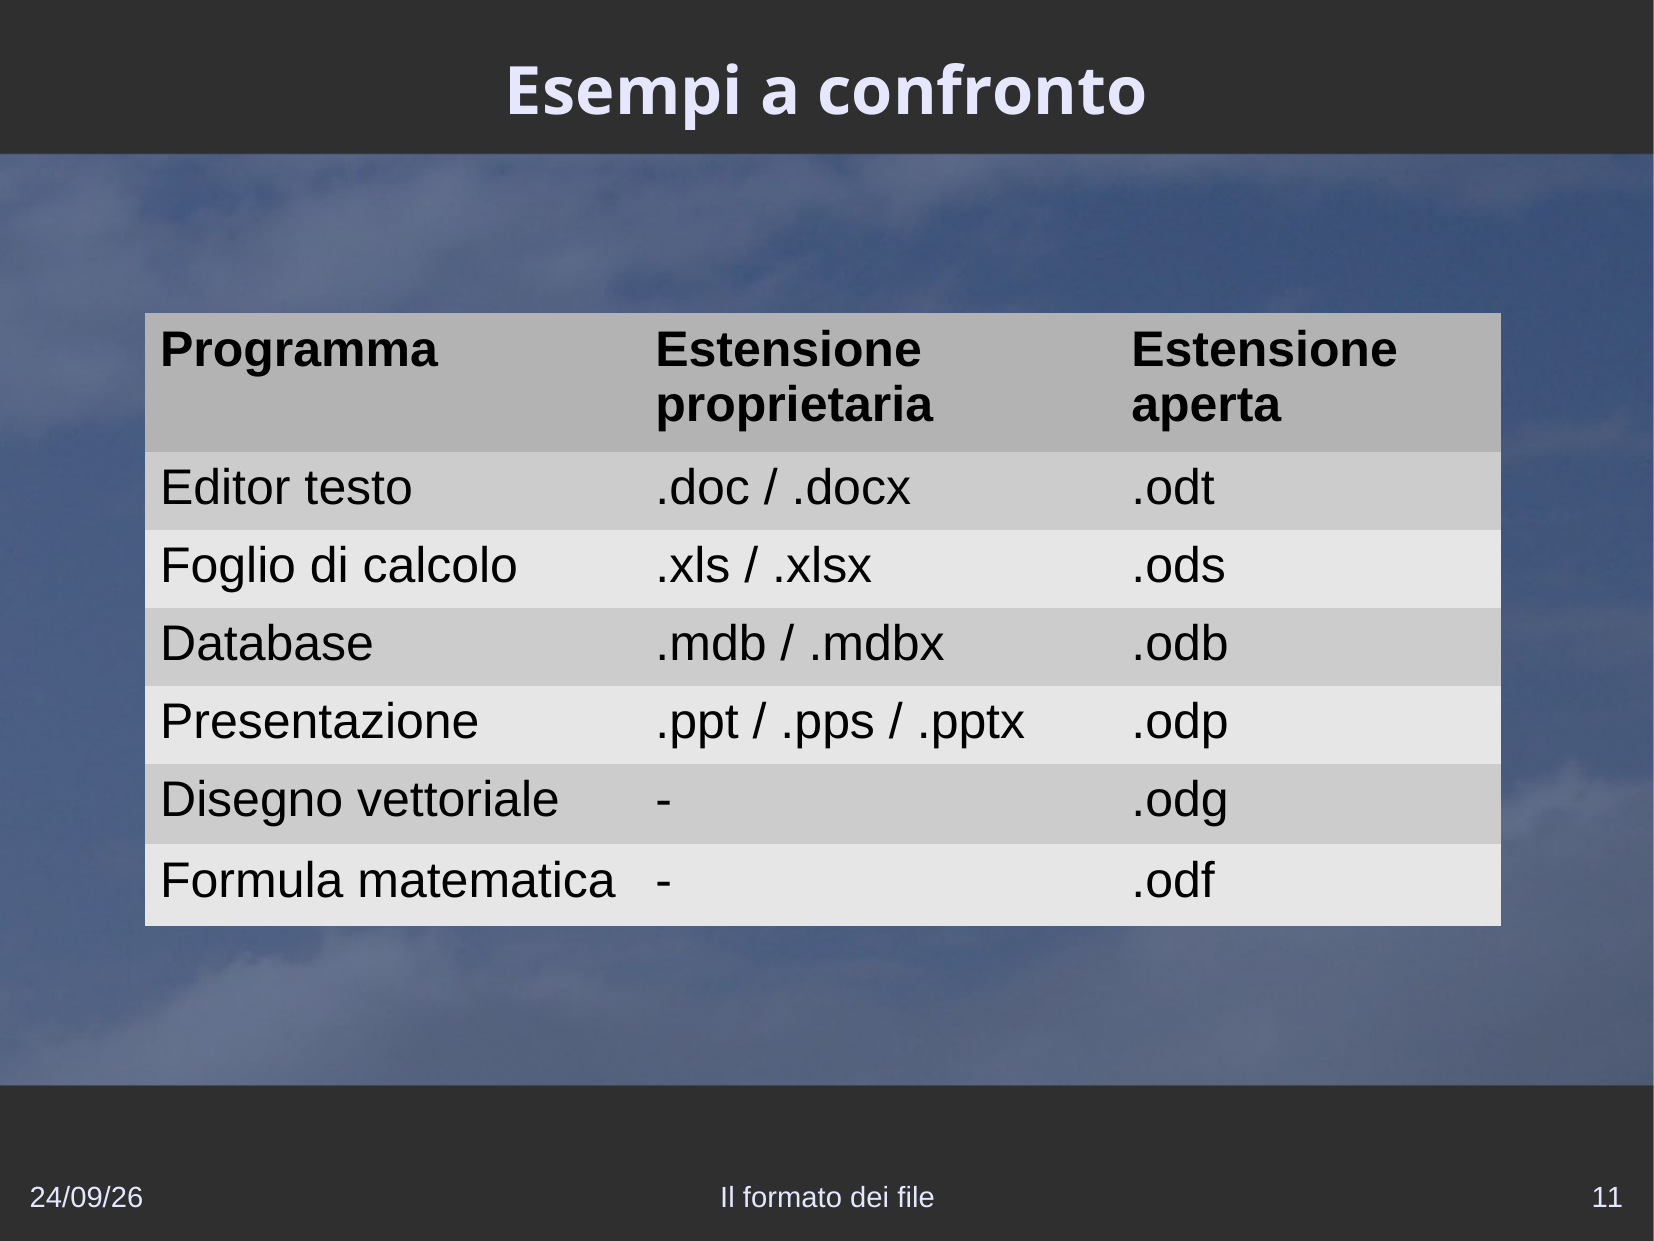

# Esempi a confronto
| Programma | Estensione proprietaria | Estensione aperta |
| --- | --- | --- |
| Editor testo | .doc / .docx | .odt |
| Foglio di calcolo | .xls / .xlsx | .ods |
| Database | .mdb / .mdbx | .odb |
| Presentazione | .ppt / .pps / .pptx | .odp |
| Disegno vettoriale | - | .odg |
| Formula matematica | - | .odf |
Il formato dei file
11